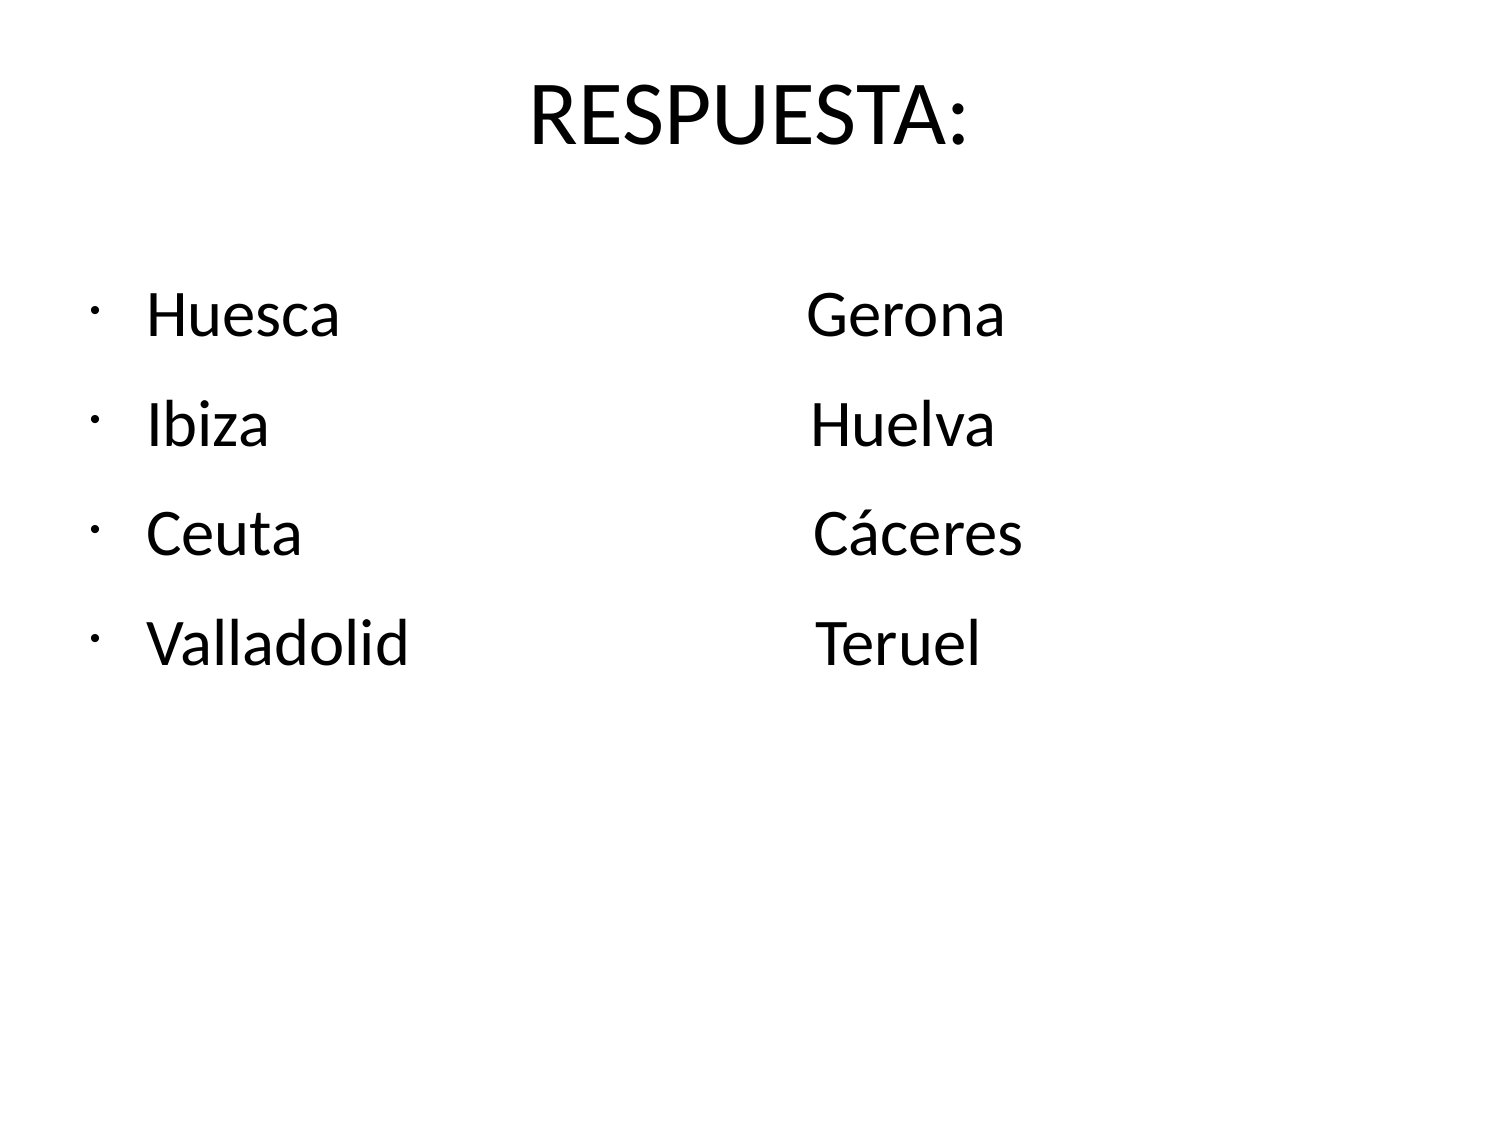

# RESPUESTA:
Huesca Gerona
Ibiza Huelva
Ceuta Cáceres
Valladolid Teruel